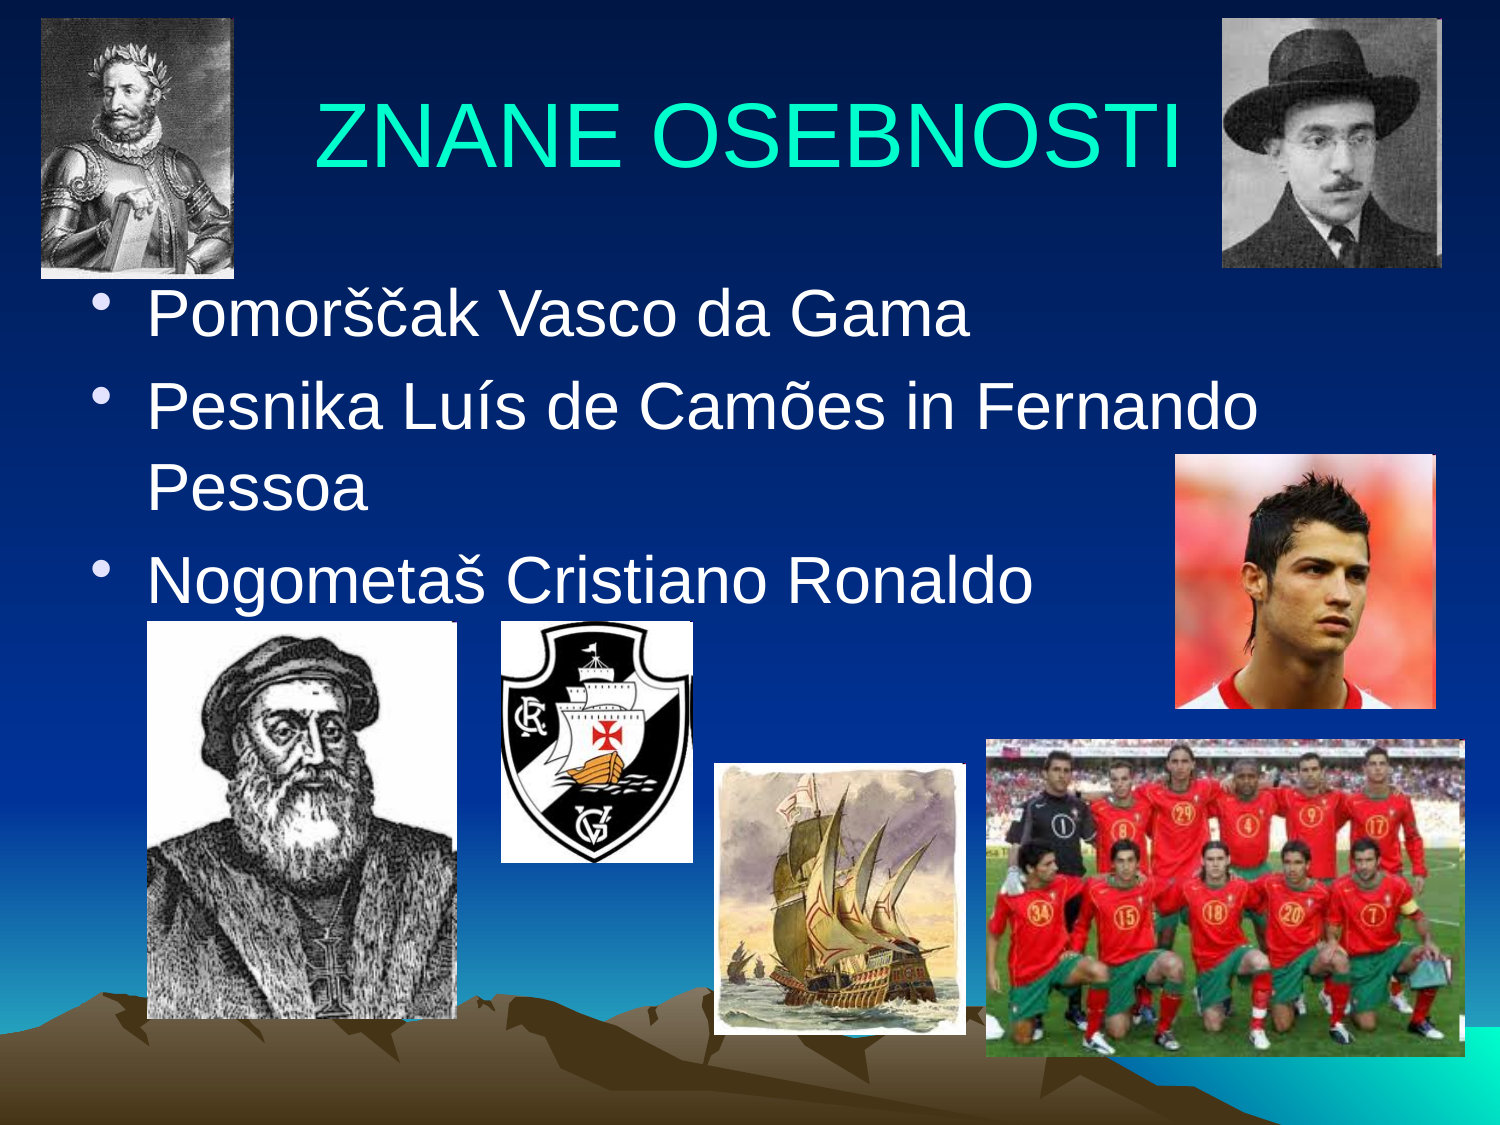

# ZNANE OSEBNOSTI
Pomorščak Vasco da Gama
Pesnika Luís de Camões in Fernando Pessoa
Nogometaš Cristiano Ronaldo